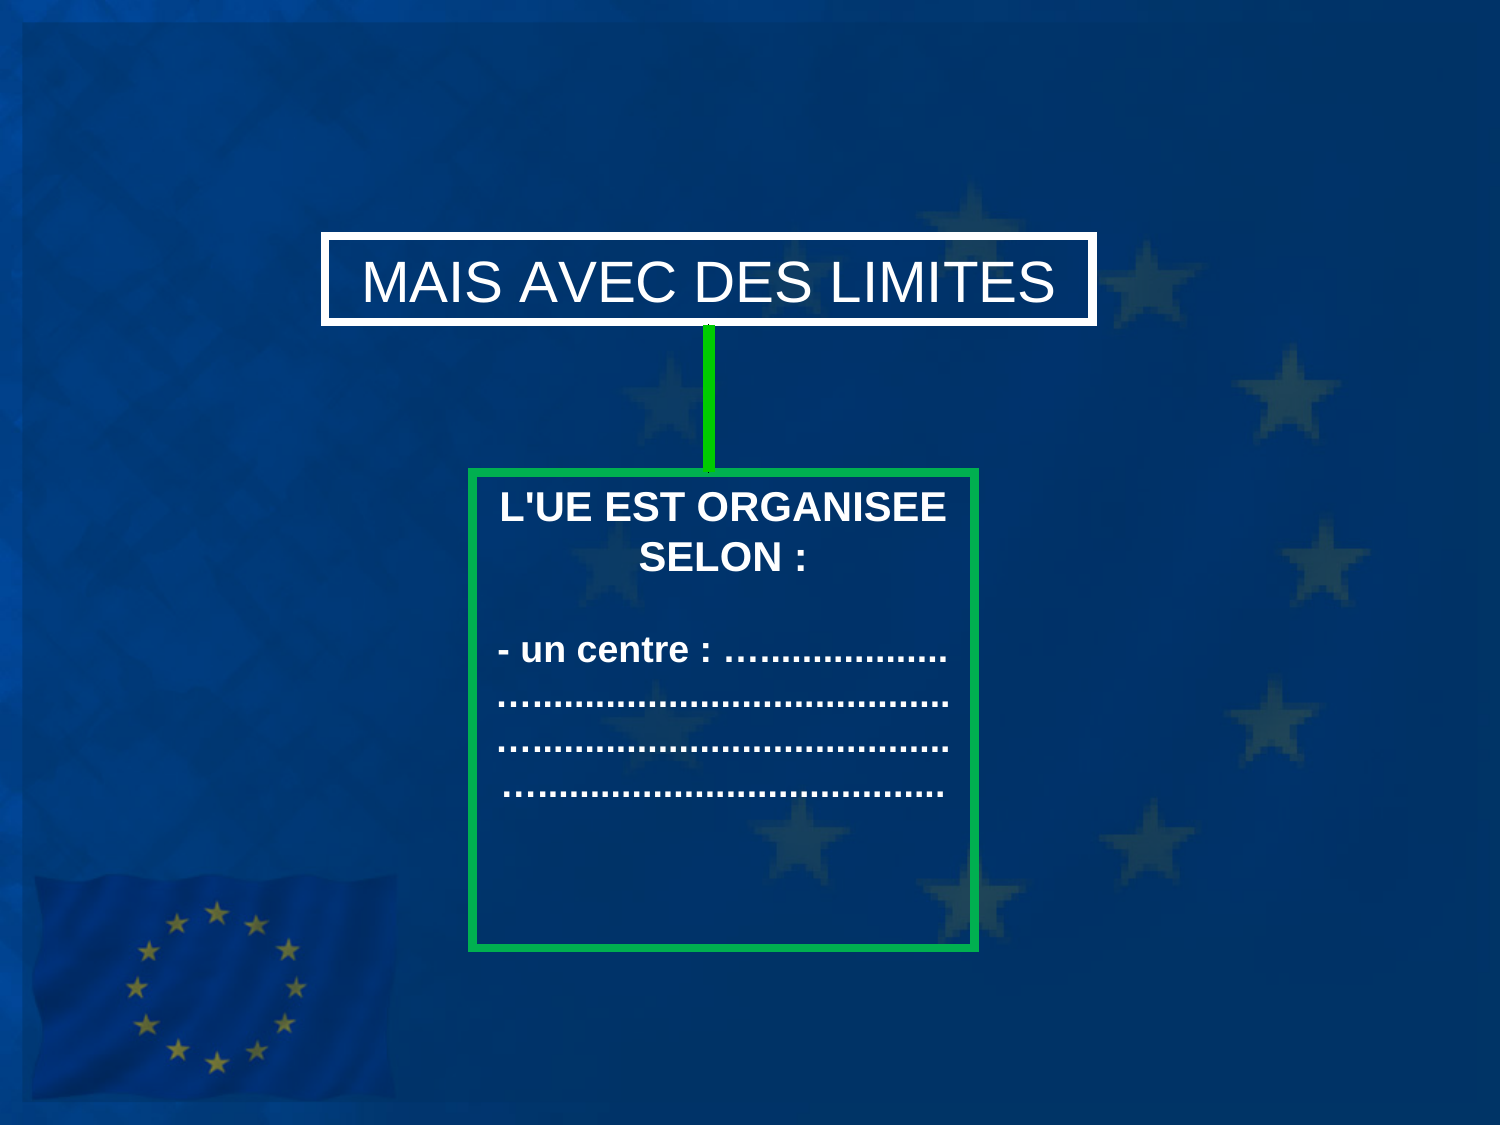

MAIS AVEC DES LIMITES
L'UE EST ORGANISEE SELON :
- un centre : …..................
…........................................
…........................................
….......................................